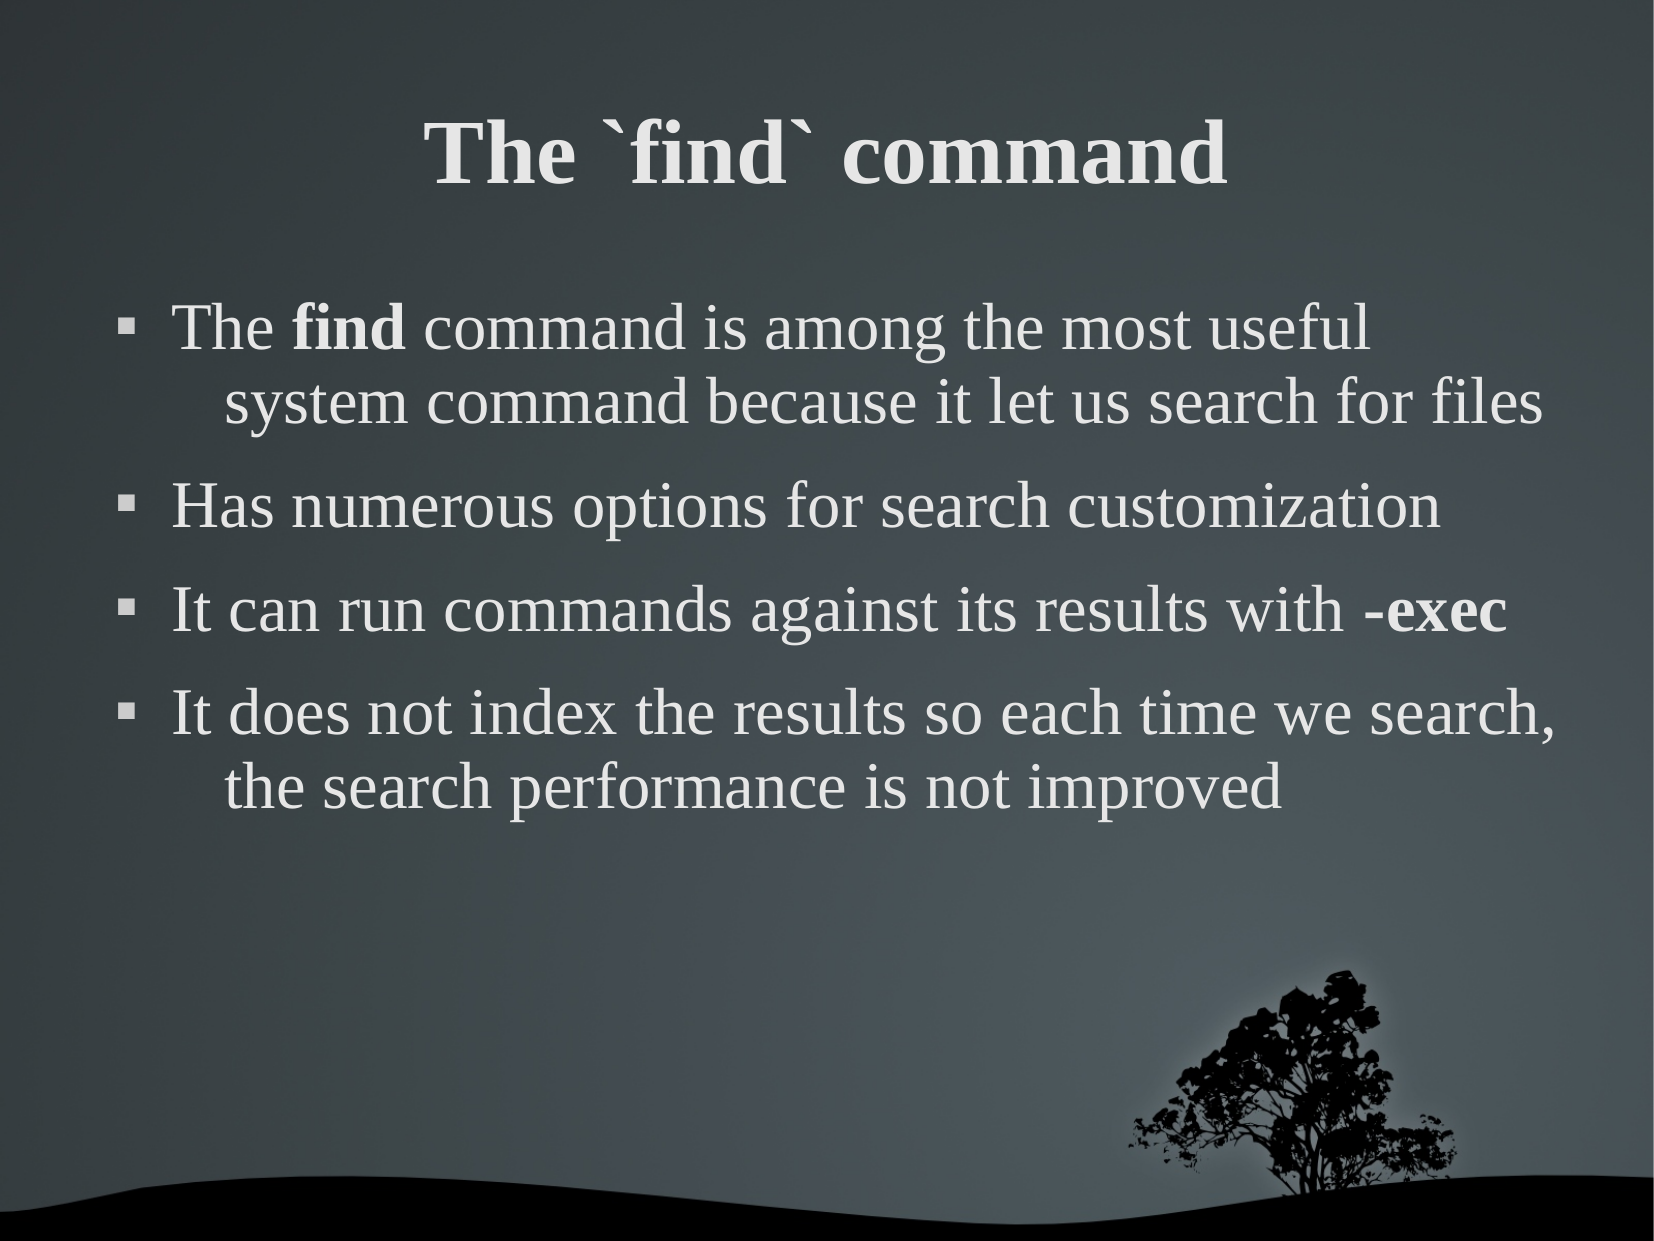

# The `find` command
The find command is among the most useful system command because it let us search for files
Has numerous options for search customization
It can run commands against its results with -exec
It does not index the results so each time we search, the search performance is not improved